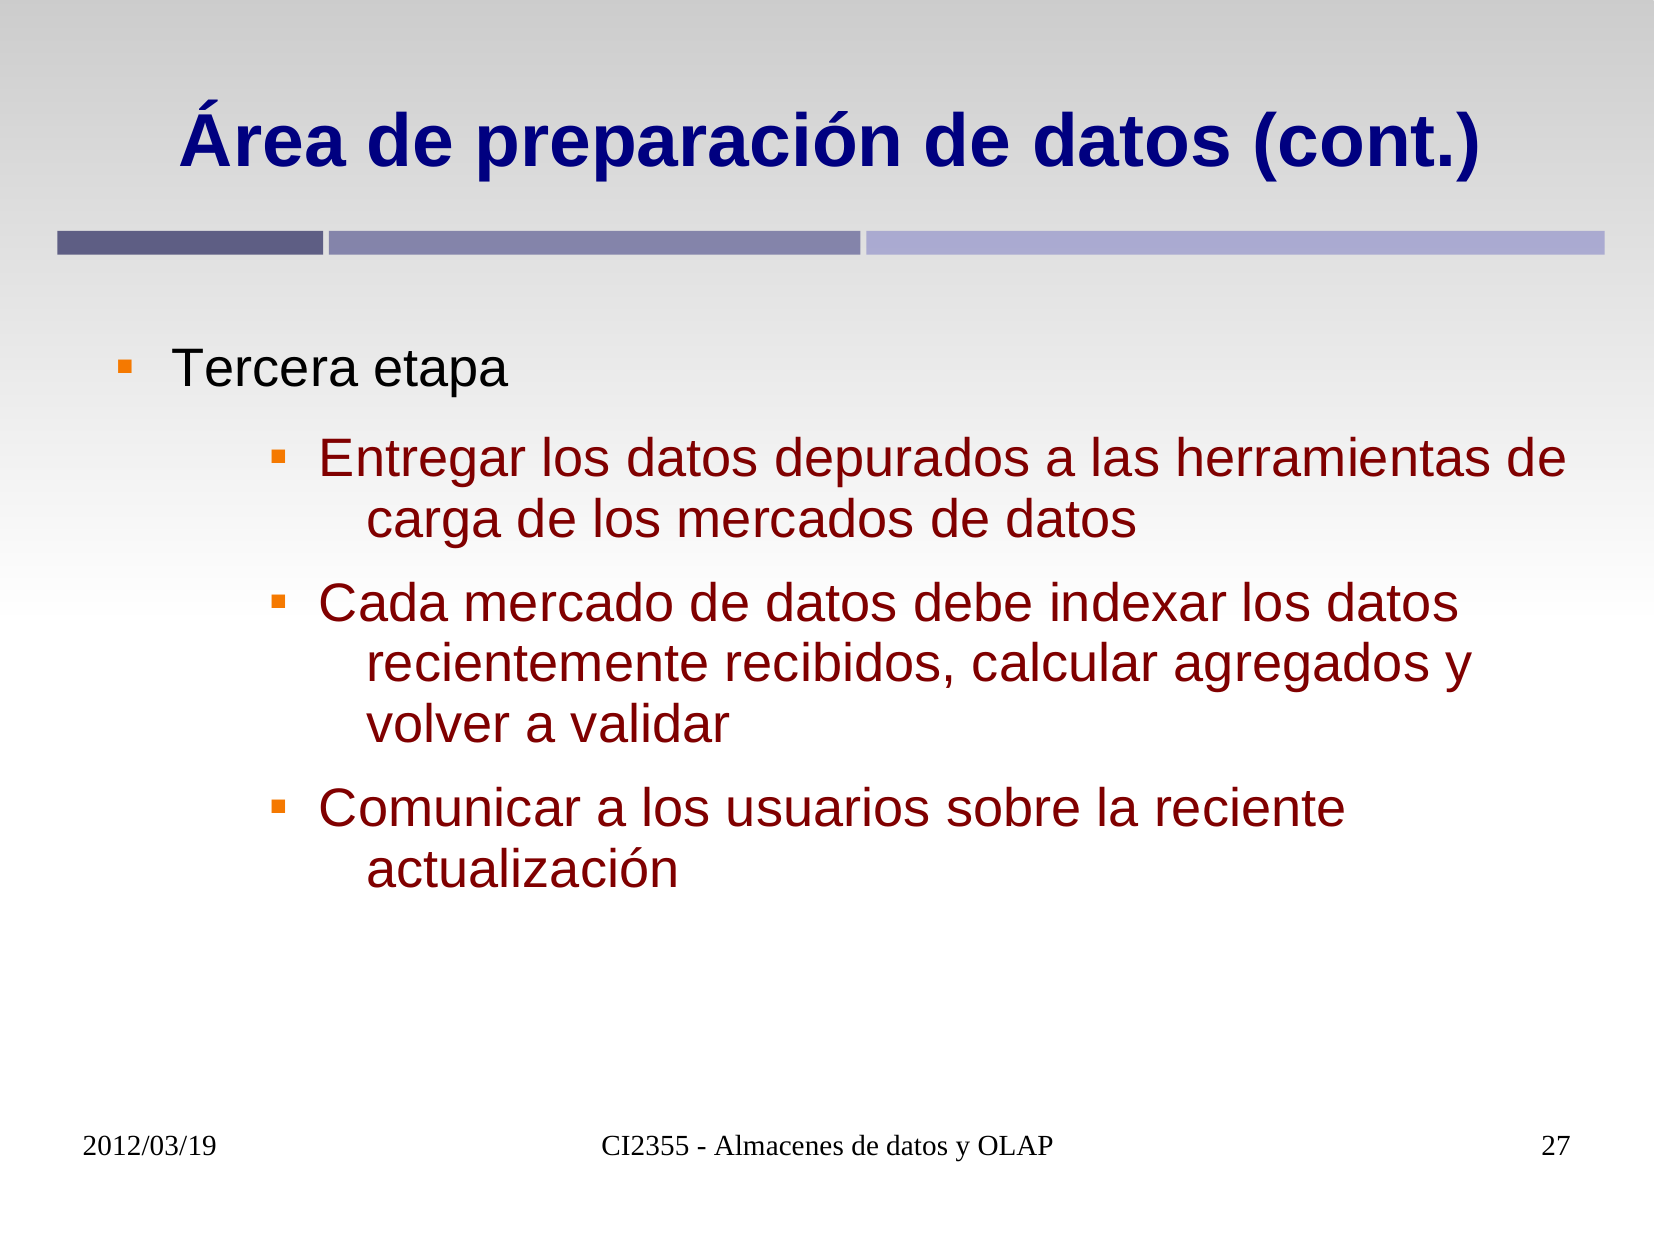

# Área de preparación de datos (cont.)
Tercera etapa
Entregar los datos depurados a las herramientas de carga de los mercados de datos
Cada mercado de datos debe indexar los datos recientemente recibidos, calcular agregados y volver a validar
Comunicar a los usuarios sobre la reciente actualización
2012/03/19
CI2355 - Almacenes de datos y OLAP
27